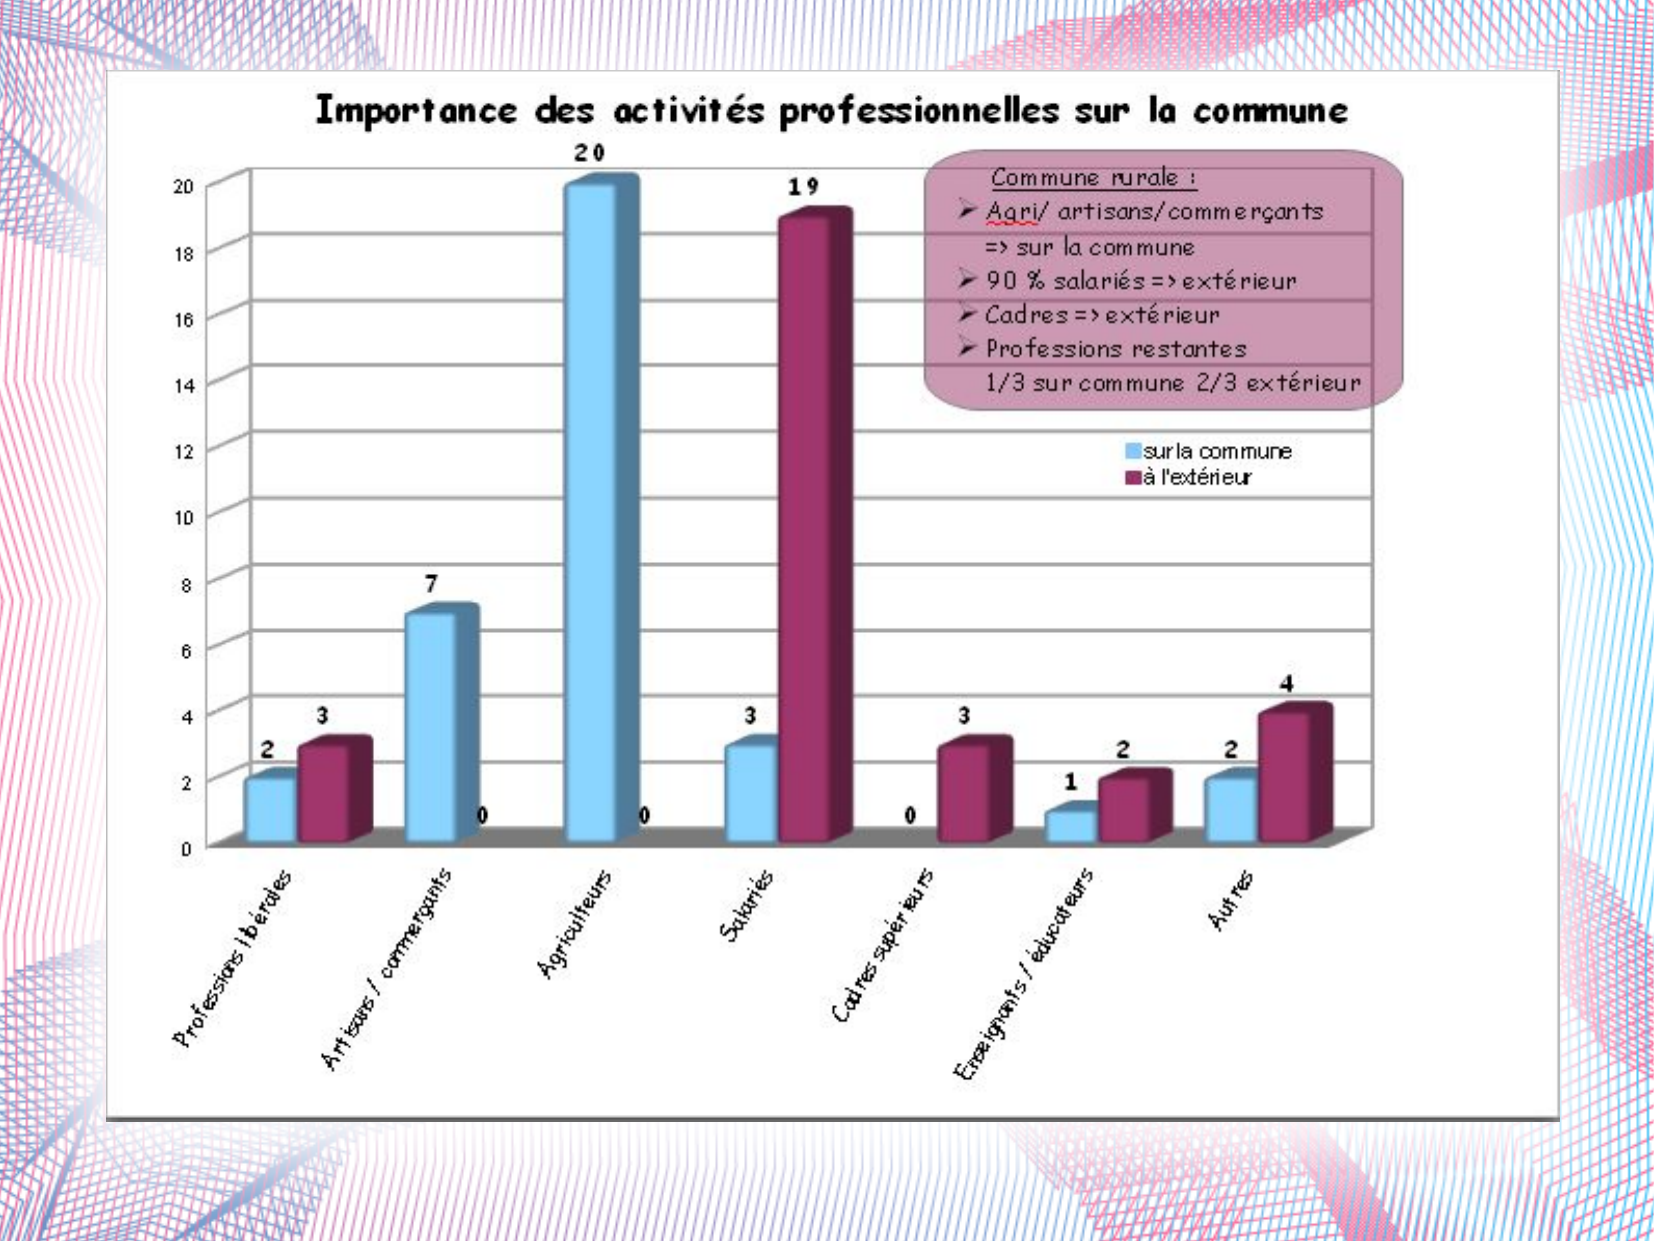

Commune rurale :
Agri/ artisans/commerçants
=> sur la commune
90 % salariés => extérieur
Cadres => extérieur
Professions restantes
1/3 sur commune 2/3 extérieur